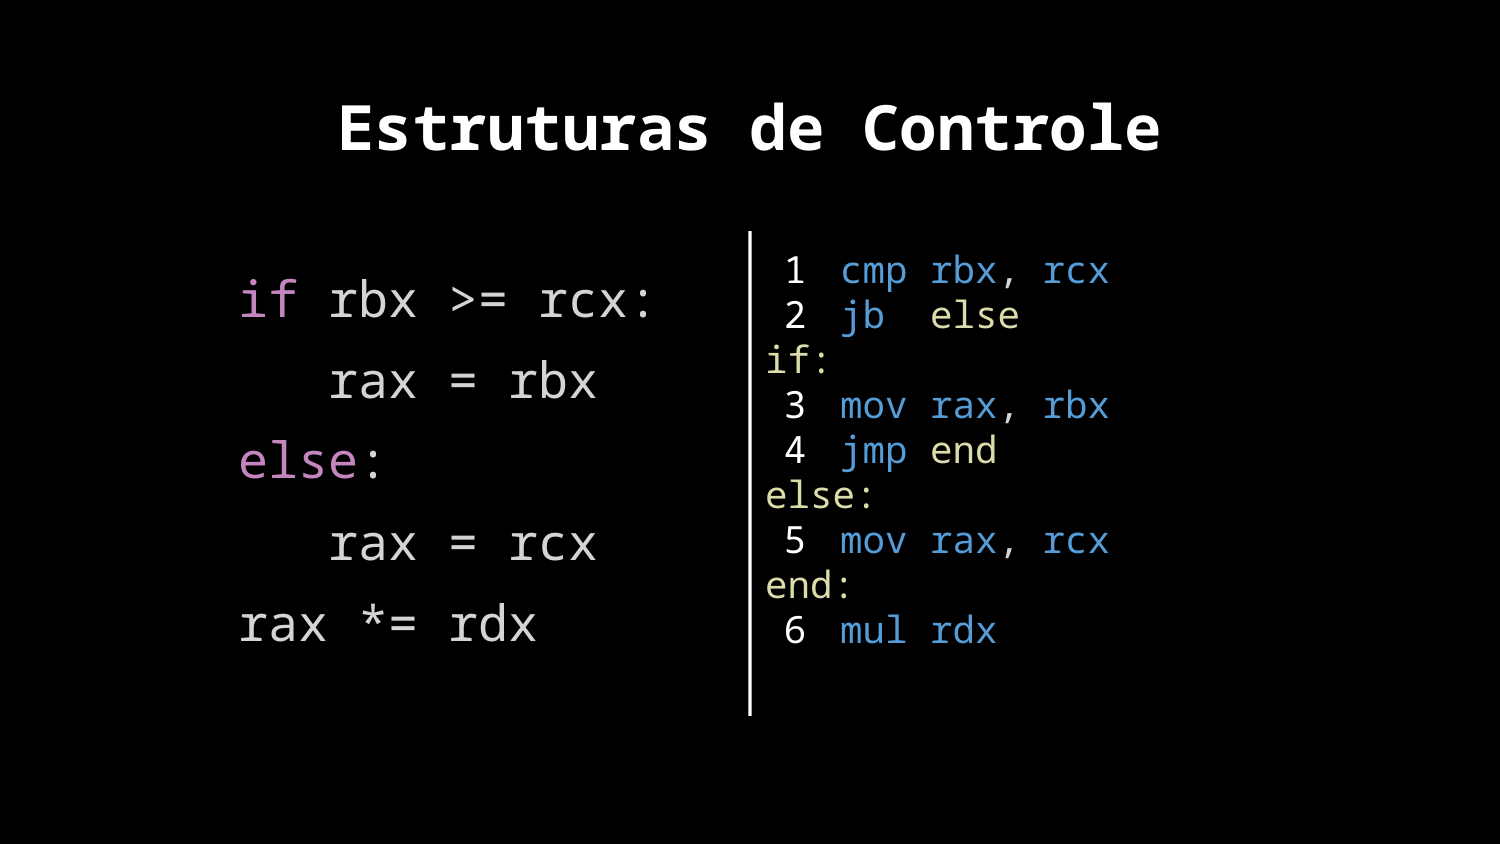

# Estruturas de Controle
if rbx >= rcx:
 rax = rbx
else:
 rax = rcx
rax *= rdx
cmp rbx, rcx
jb else
if:
mov rax, rbx
jmp end
else:
mov rax, rcx
end:
mul rdx